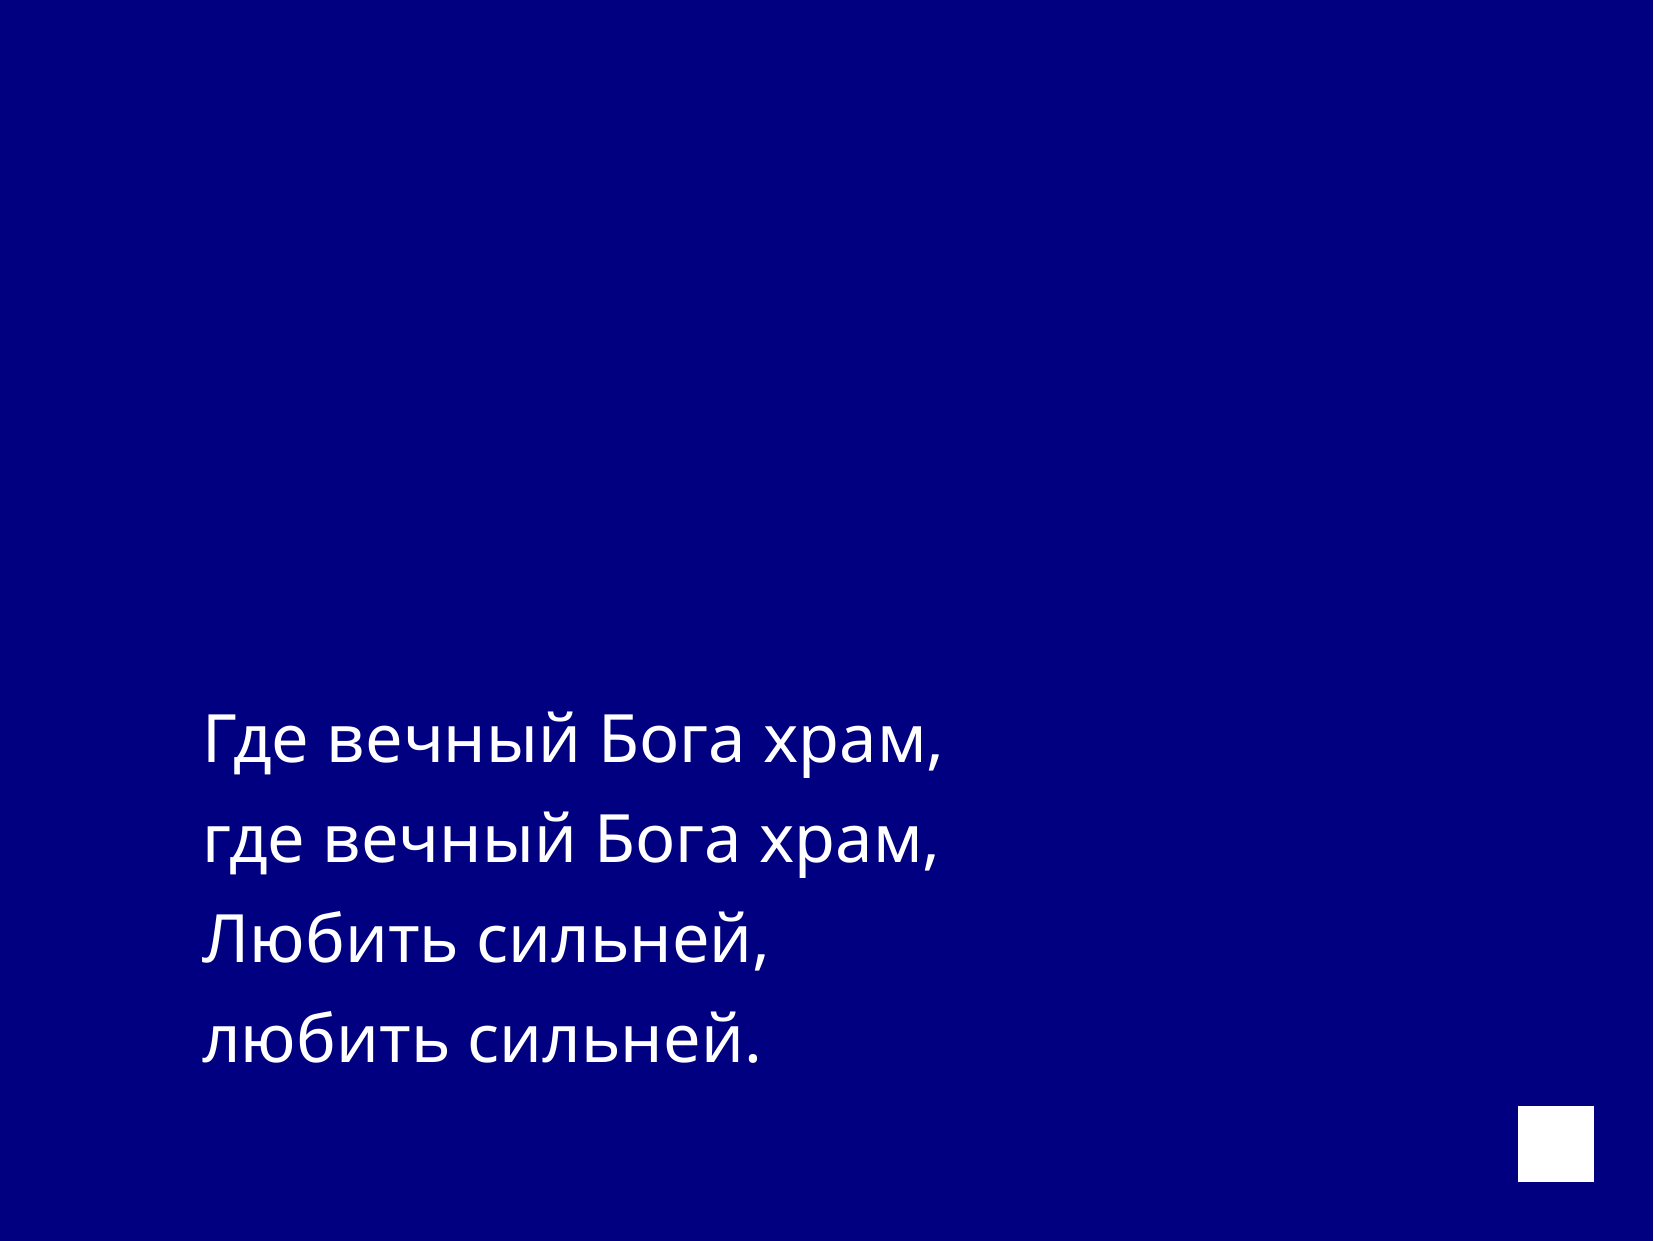

Где вечный Бога храм,
	где вечный Бога храм,
	Любить сильней,
	любить сильней.